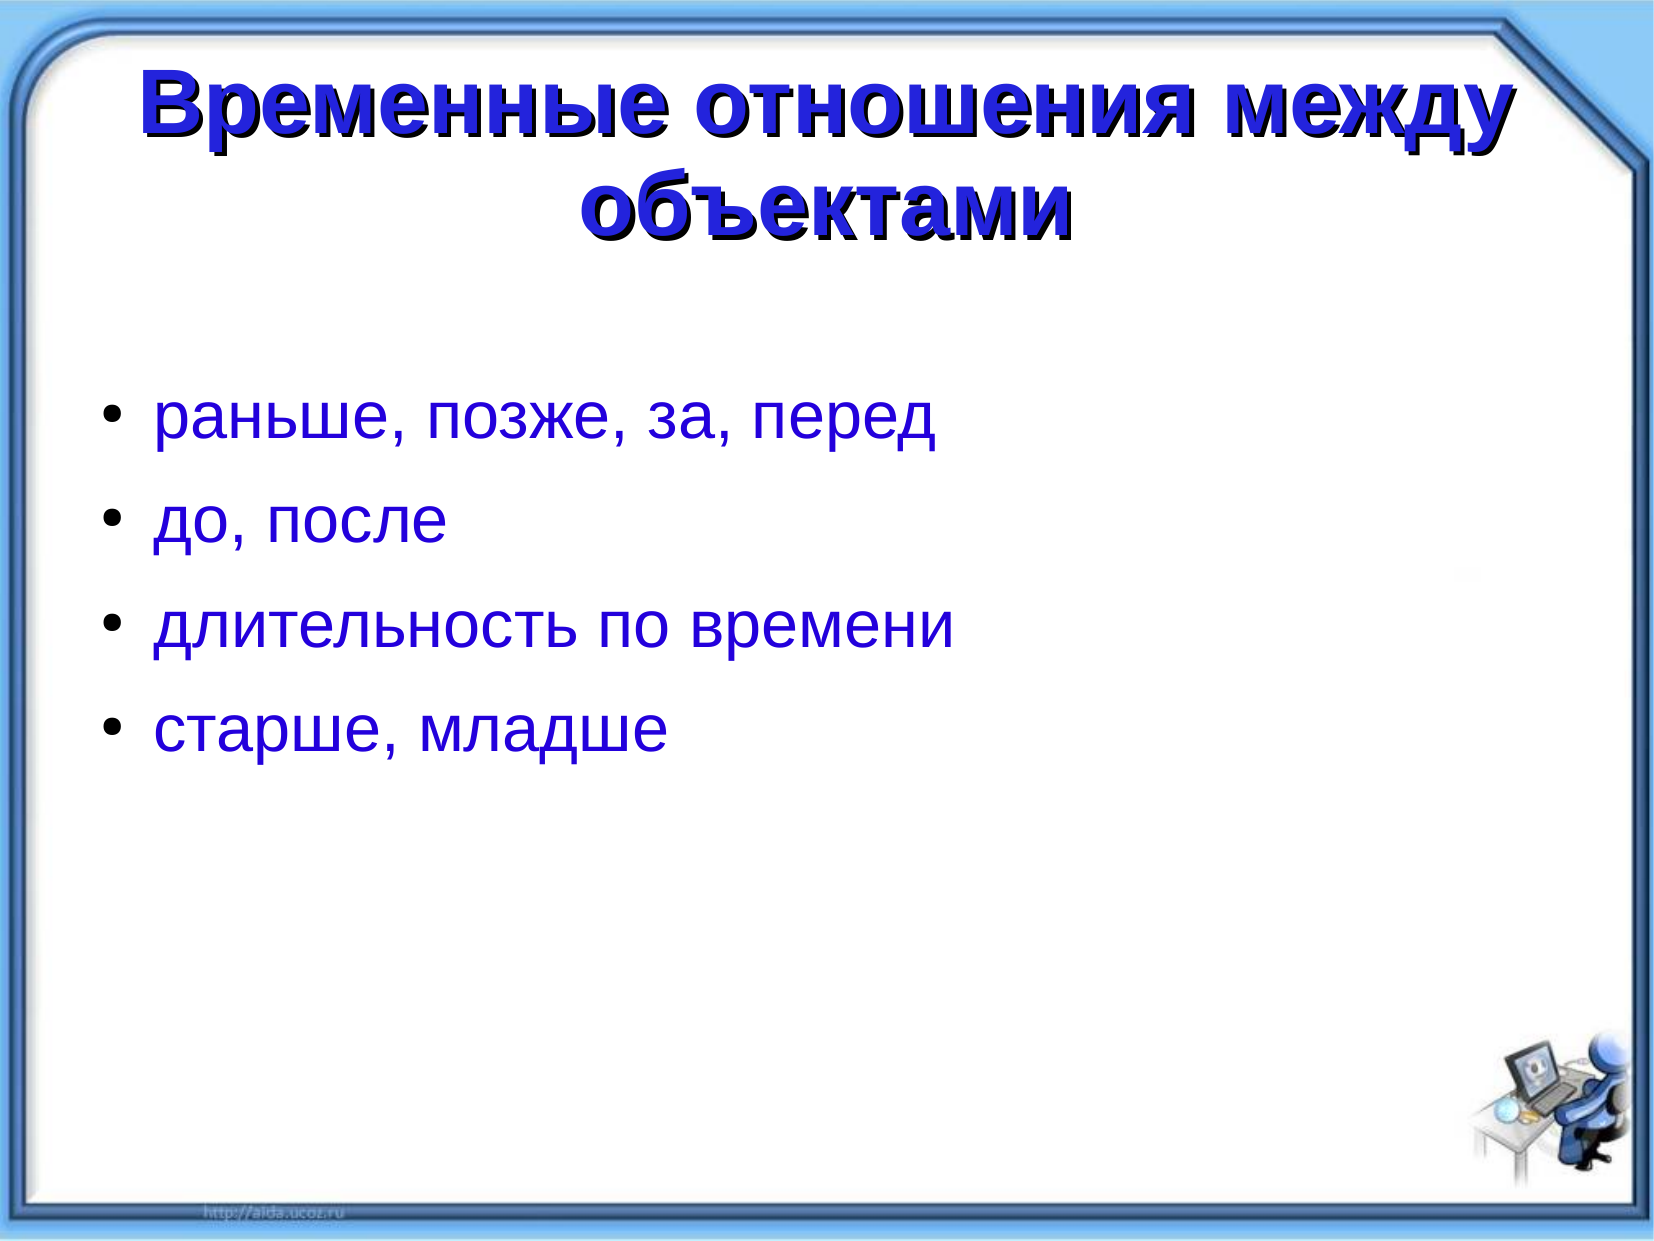

# Временные отношения между объектами
раньше, позже, за, перед
до, после
длительность по времени
старше, младше